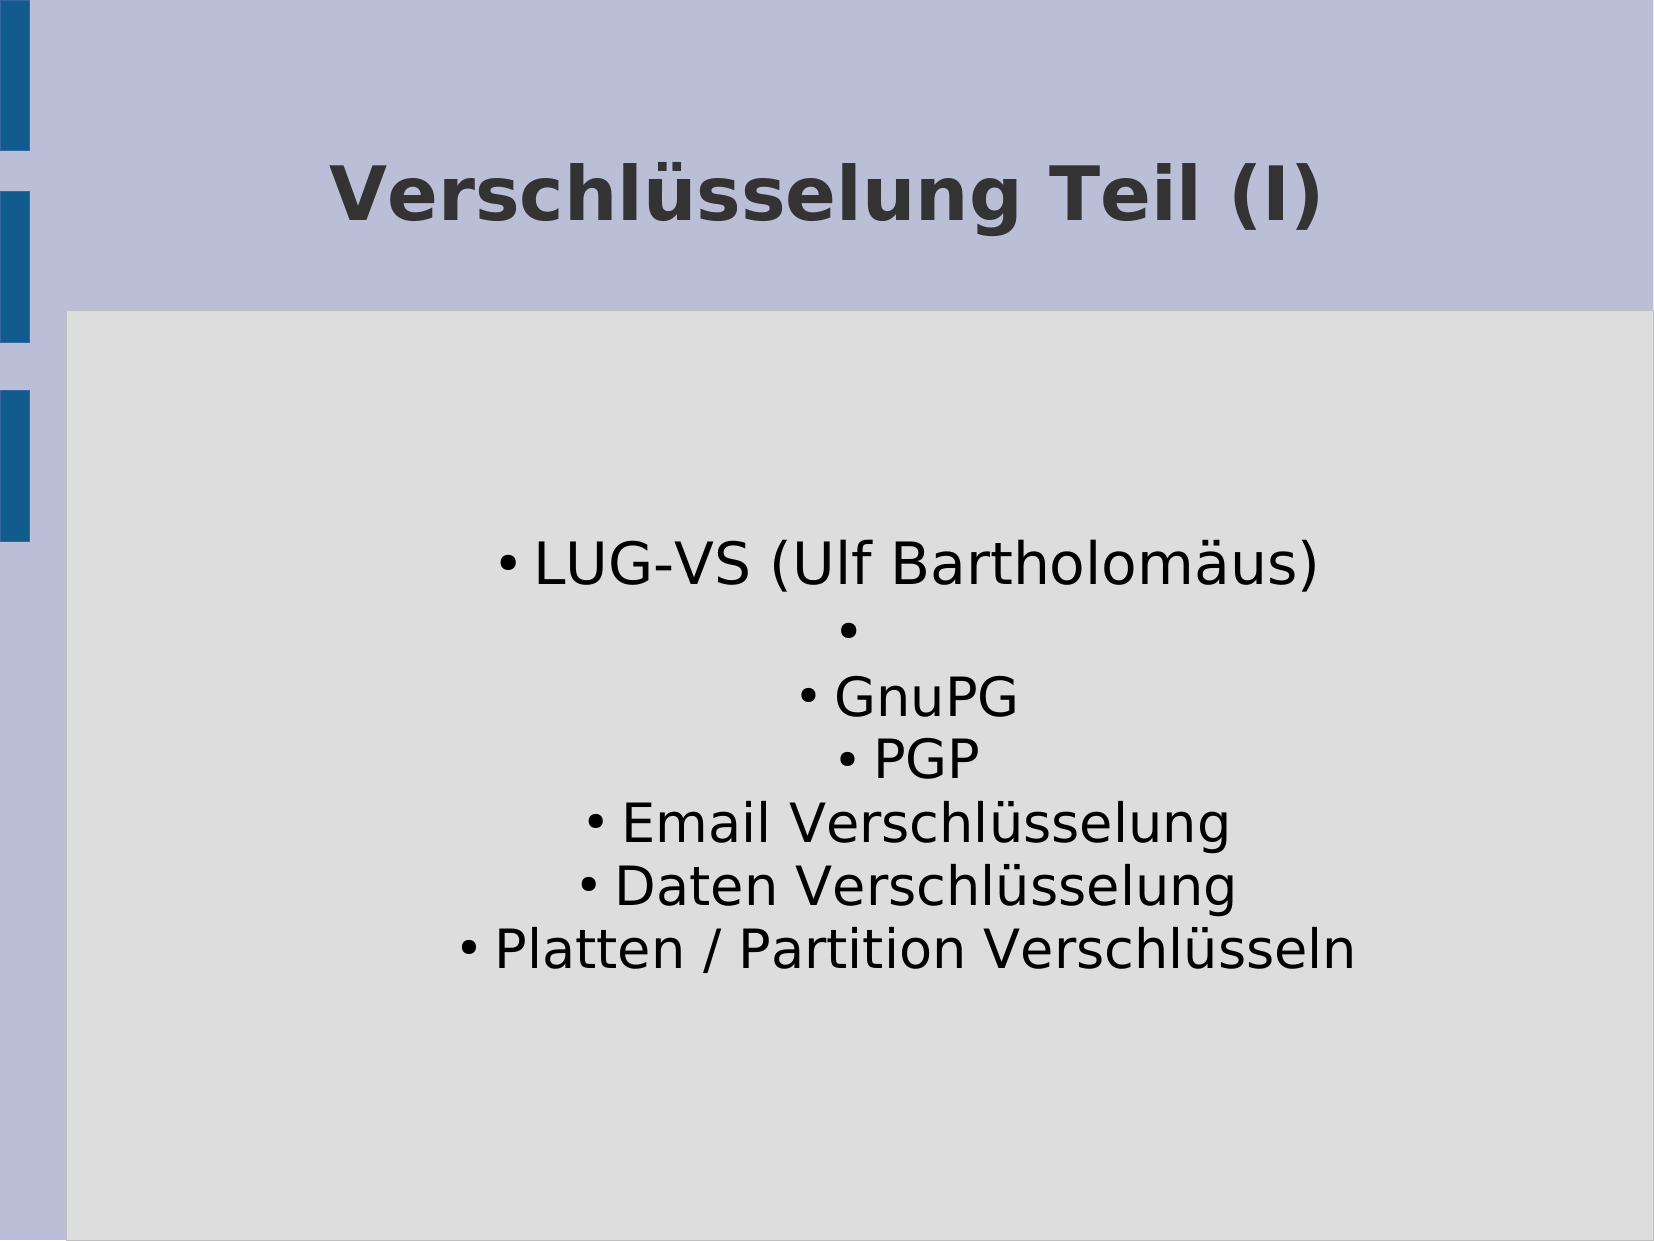

# Verschlüsselung Teil (I)
LUG-VS (Ulf Bartholomäus)
GnuPG
PGP
Email Verschlüsselung
Daten Verschlüsselung
Platten / Partition Verschlüsseln